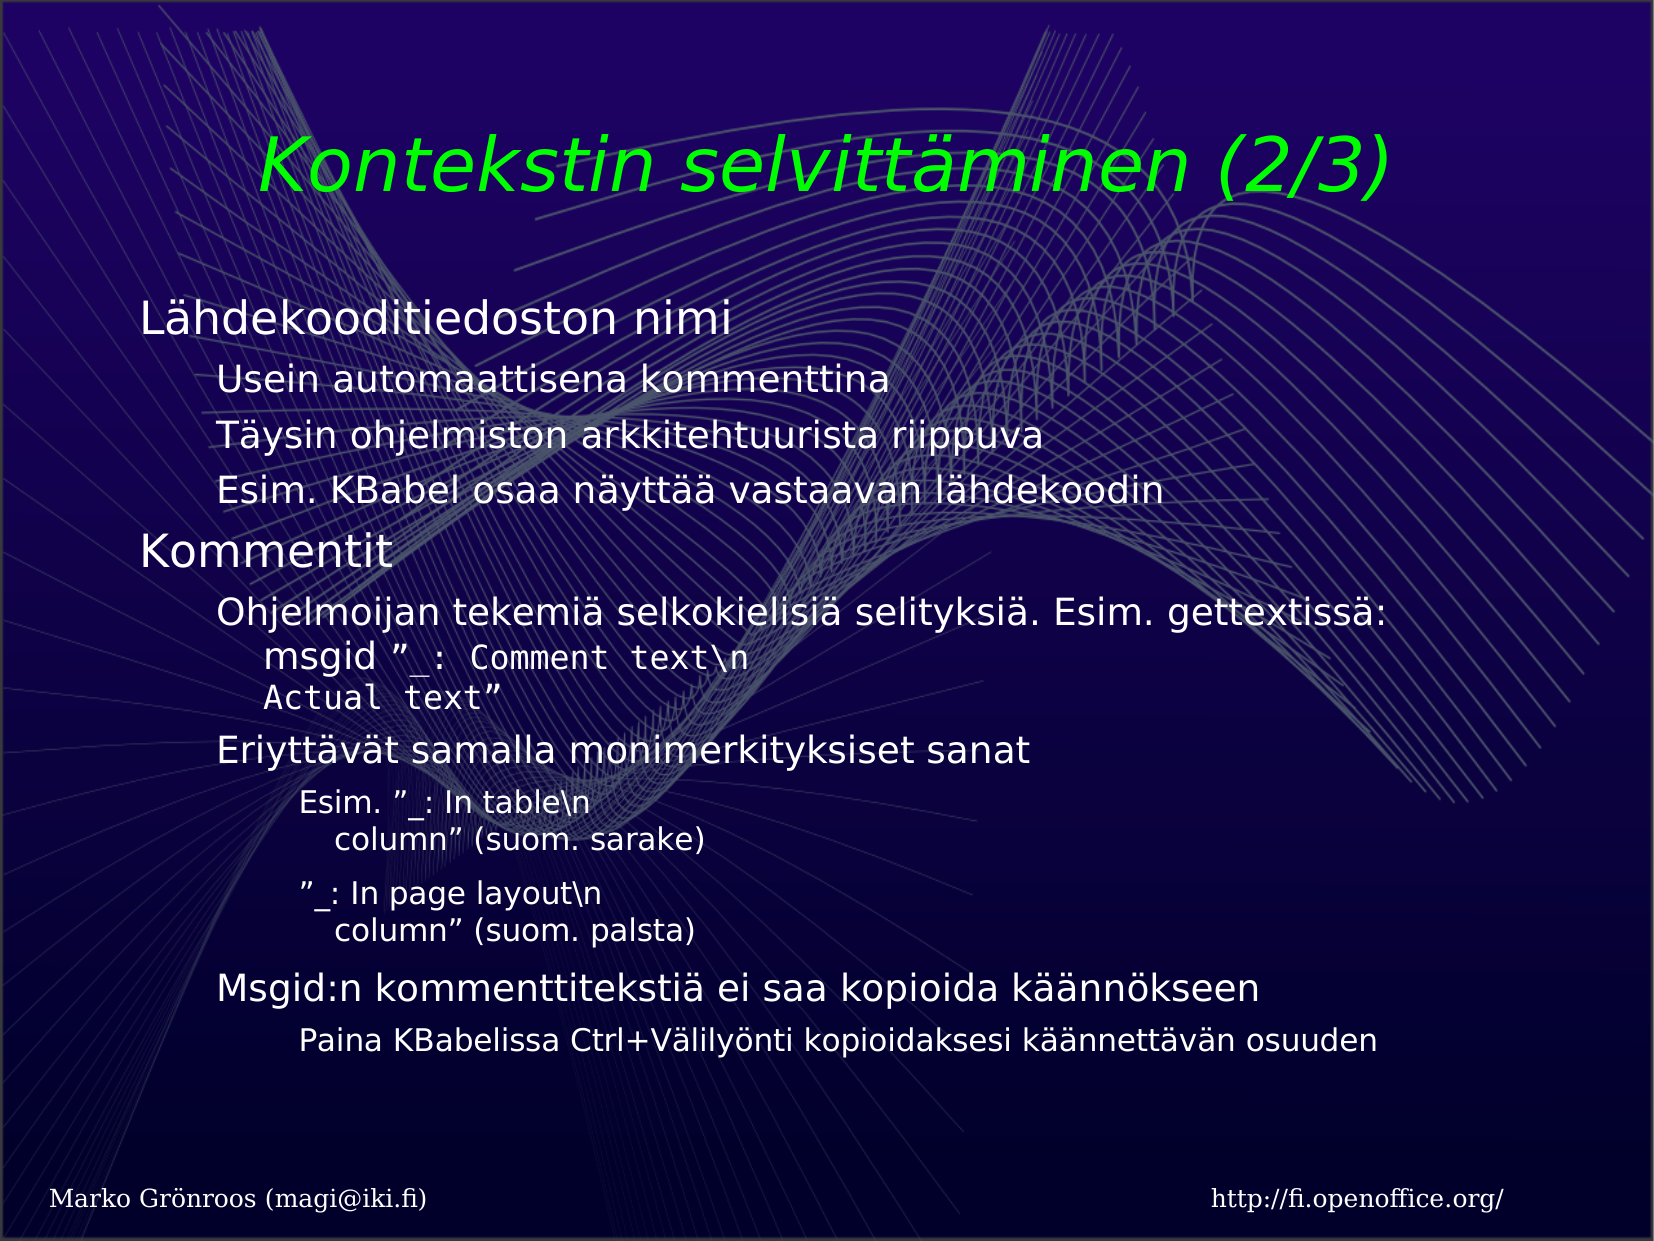

# Kontekstin selvittäminen (2/3)
Lähdekooditiedoston nimi
Usein automaattisena kommenttina
Täysin ohjelmiston arkkitehtuurista riippuva
Esim. KBabel osaa näyttää vastaavan lähdekoodin
Kommentit
Ohjelmoijan tekemiä selkokielisiä selityksiä. Esim. gettextissä:
msgid ”_: Comment text\n
Actual text”
Eriyttävät samalla monimerkityksiset sanat
Esim. ”_: In table\n
column” (suom. sarake)
”_: In page layout\n
column” (suom. palsta)
Msgid:n kommenttitekstiä ei saa kopioida käännökseen
Paina KBabelissa Ctrl+Välilyönti kopioidaksesi käännettävän osuuden